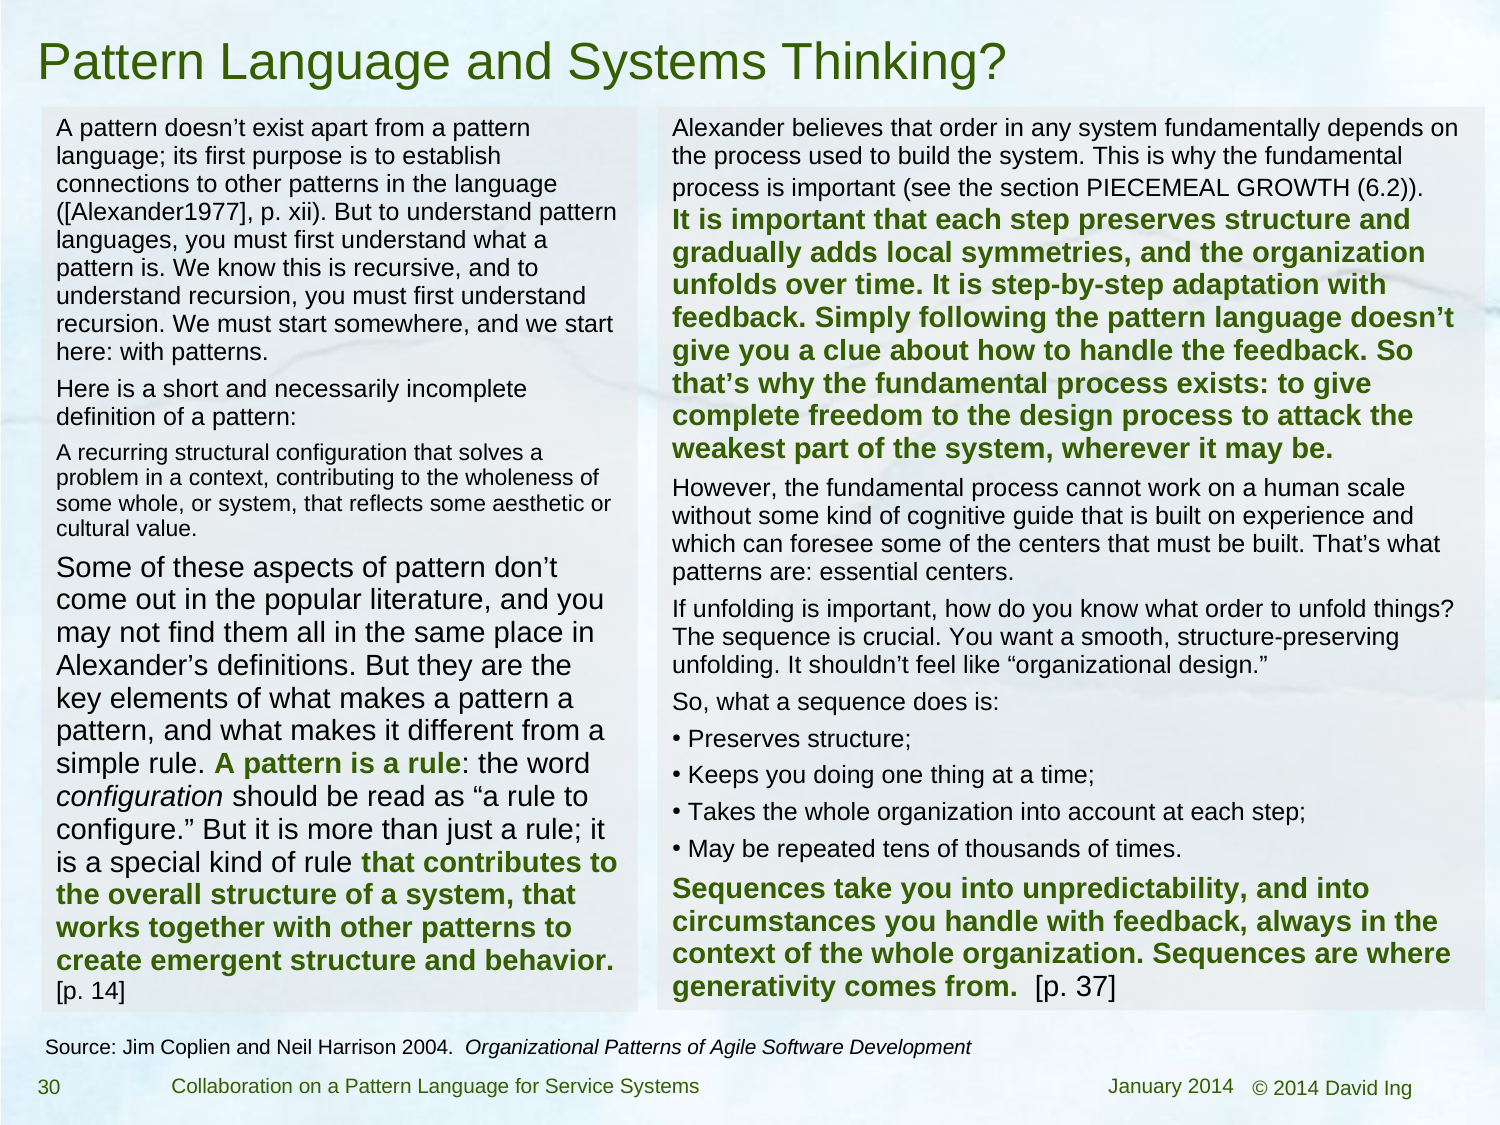

# Pattern Language and Systems Thinking?
A pattern doesn’t exist apart from a pattern language; its first purpose is to establish connections to other patterns in the language ([Alexander1977], p. xii). But to understand pattern languages, you must first understand what a pattern is. We know this is recursive, and to understand recursion, you must first understand recursion. We must start somewhere, and we start here: with patterns.
Here is a short and necessarily incomplete definition of a pattern:
A recurring structural configuration that solves a problem in a context, contributing to the wholeness of some whole, or system, that reflects some aesthetic or cultural value.
Some of these aspects of pattern don’t come out in the popular literature, and you may not find them all in the same place in Alexander’s definitions. But they are the key elements of what makes a pattern a pattern, and what makes it different from a simple rule. A pattern is a rule: the word configuration should be read as “a rule to configure.” But it is more than just a rule; it is a special kind of rule that contributes to the overall structure of a system, that works together with other patterns to create emergent structure and behavior. [p. 14]
Alexander believes that order in any system fundamentally depends on the process used to build the system. This is why the fundamental process is important (see the section PIECEMEAL GROWTH (6.2)).
It is important that each step preserves structure and gradually adds local symmetries, and the organization unfolds over time. It is step-by-step adaptation with feedback. Simply following the pattern language doesn’t give you a clue about how to handle the feedback. So that’s why the fundamental process exists: to give complete freedom to the design process to attack the weakest part of the system, wherever it may be.
However, the fundamental process cannot work on a human scale without some kind of cognitive guide that is built on experience and which can foresee some of the centers that must be built. That’s what patterns are: essential centers.
If unfolding is important, how do you know what order to unfold things? The sequence is crucial. You want a smooth, structure-preserving unfolding. It shouldn’t feel like “organizational design.”
So, what a sequence does is:
 Preserves structure;
 Keeps you doing one thing at a time;
 Takes the whole organization into account at each step;
 May be repeated tens of thousands of times.
Sequences take you into unpredictability, and into circumstances you handle with feedback, always in the context of the whole organization. Sequences are where generativity comes from. [p. 37]
Source: Jim Coplien and Neil Harrison 2004. Organizational Patterns of Agile Software Development
Collaboration on a Pattern Language for Service Systems
January 2014
30